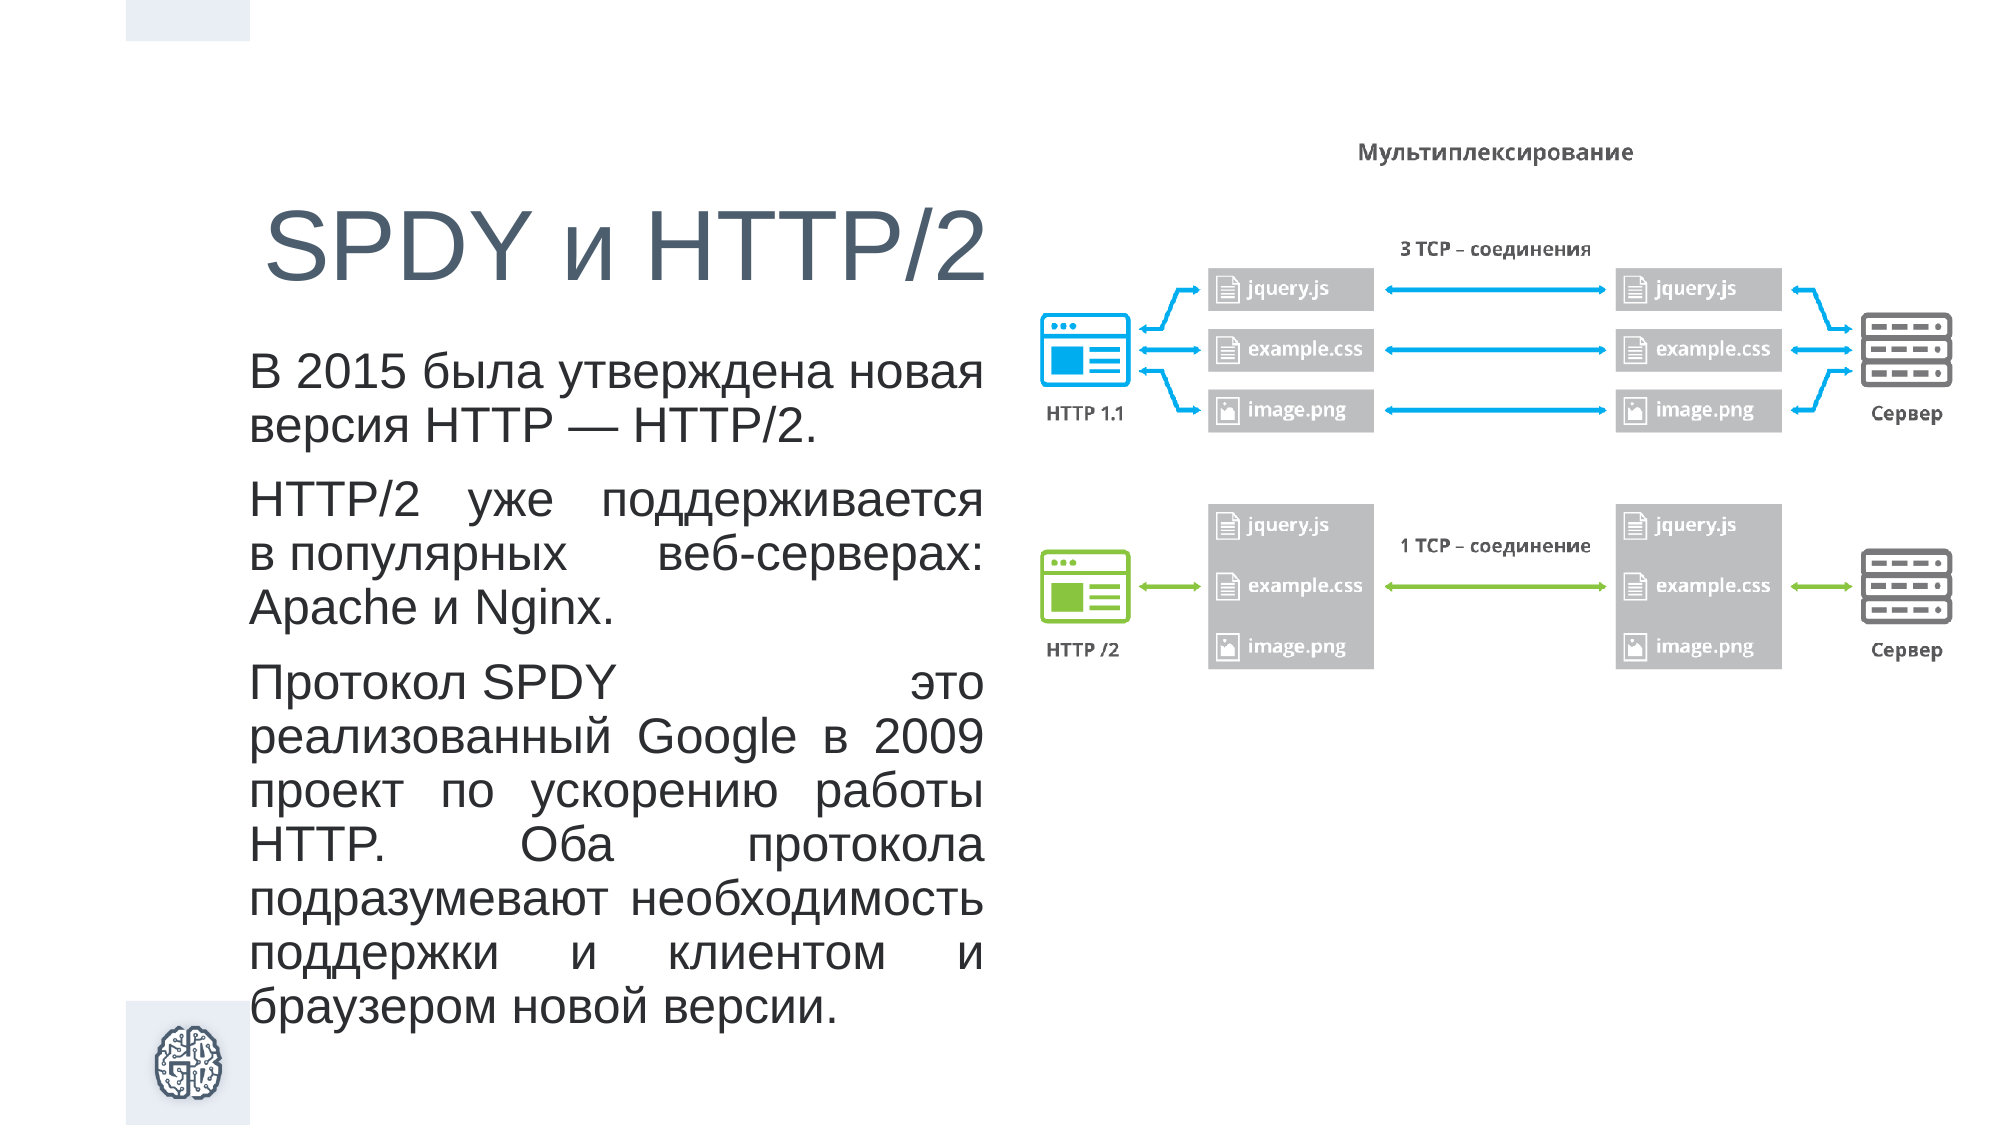

# SPDY и HTTP/2
В 2015 была утверждена новая версия HTTP — HTTP/2.
HTTP/2 уже поддерживается в популярных веб-серверах: Apache и Nginx.
Протокол SPDY это реализованный Google в 2009 проект по ускорению работы HTTP. Оба протокола подразумевают необходимость поддержки и клиентом и браузером новой версии.